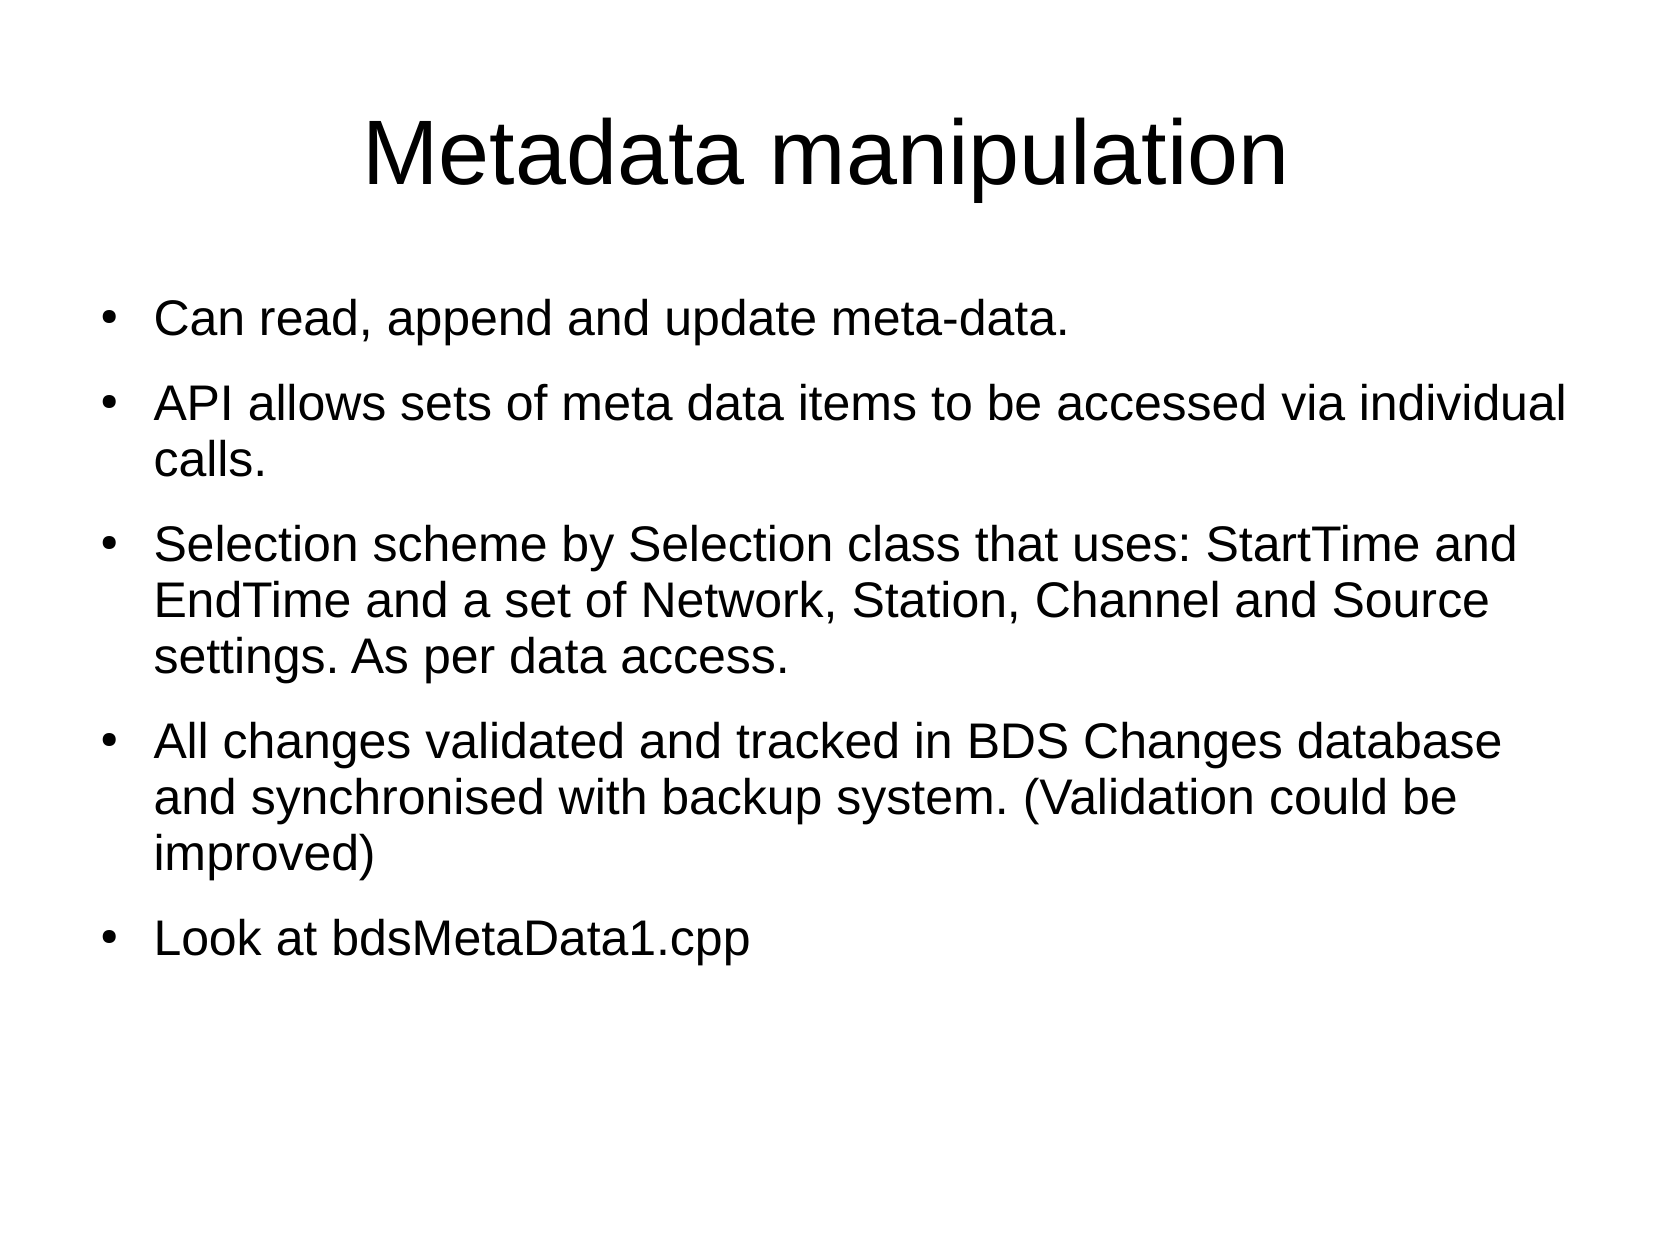

# Metadata manipulation
Can read, append and update meta-data.
API allows sets of meta data items to be accessed via individual calls.
Selection scheme by Selection class that uses: StartTime and EndTime and a set of Network, Station, Channel and Source settings. As per data access.
All changes validated and tracked in BDS Changes database and synchronised with backup system. (Validation could be improved)
Look at bdsMetaData1.cpp